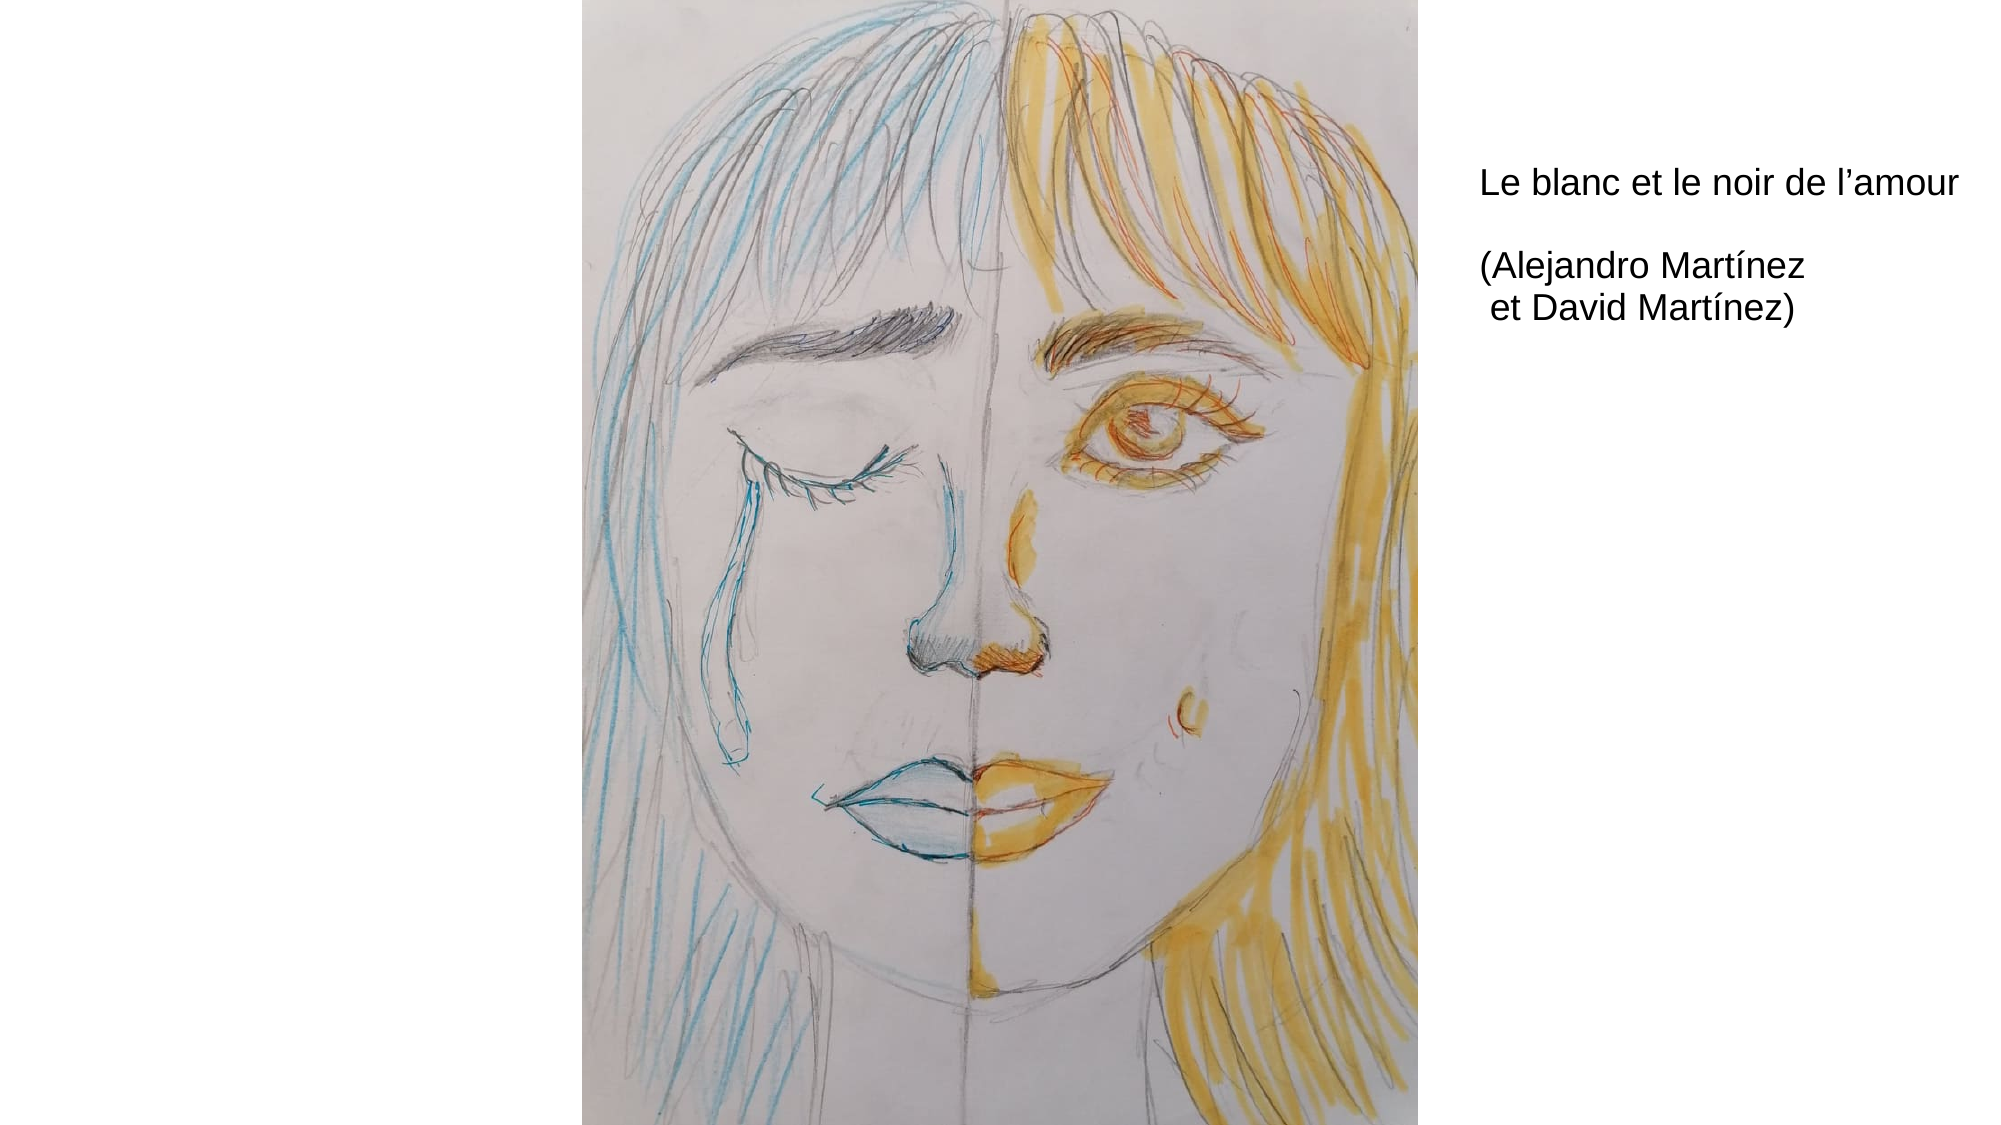

Le blanc et le noir de l’amour
(Alejandro Martínez
 et David Martínez)